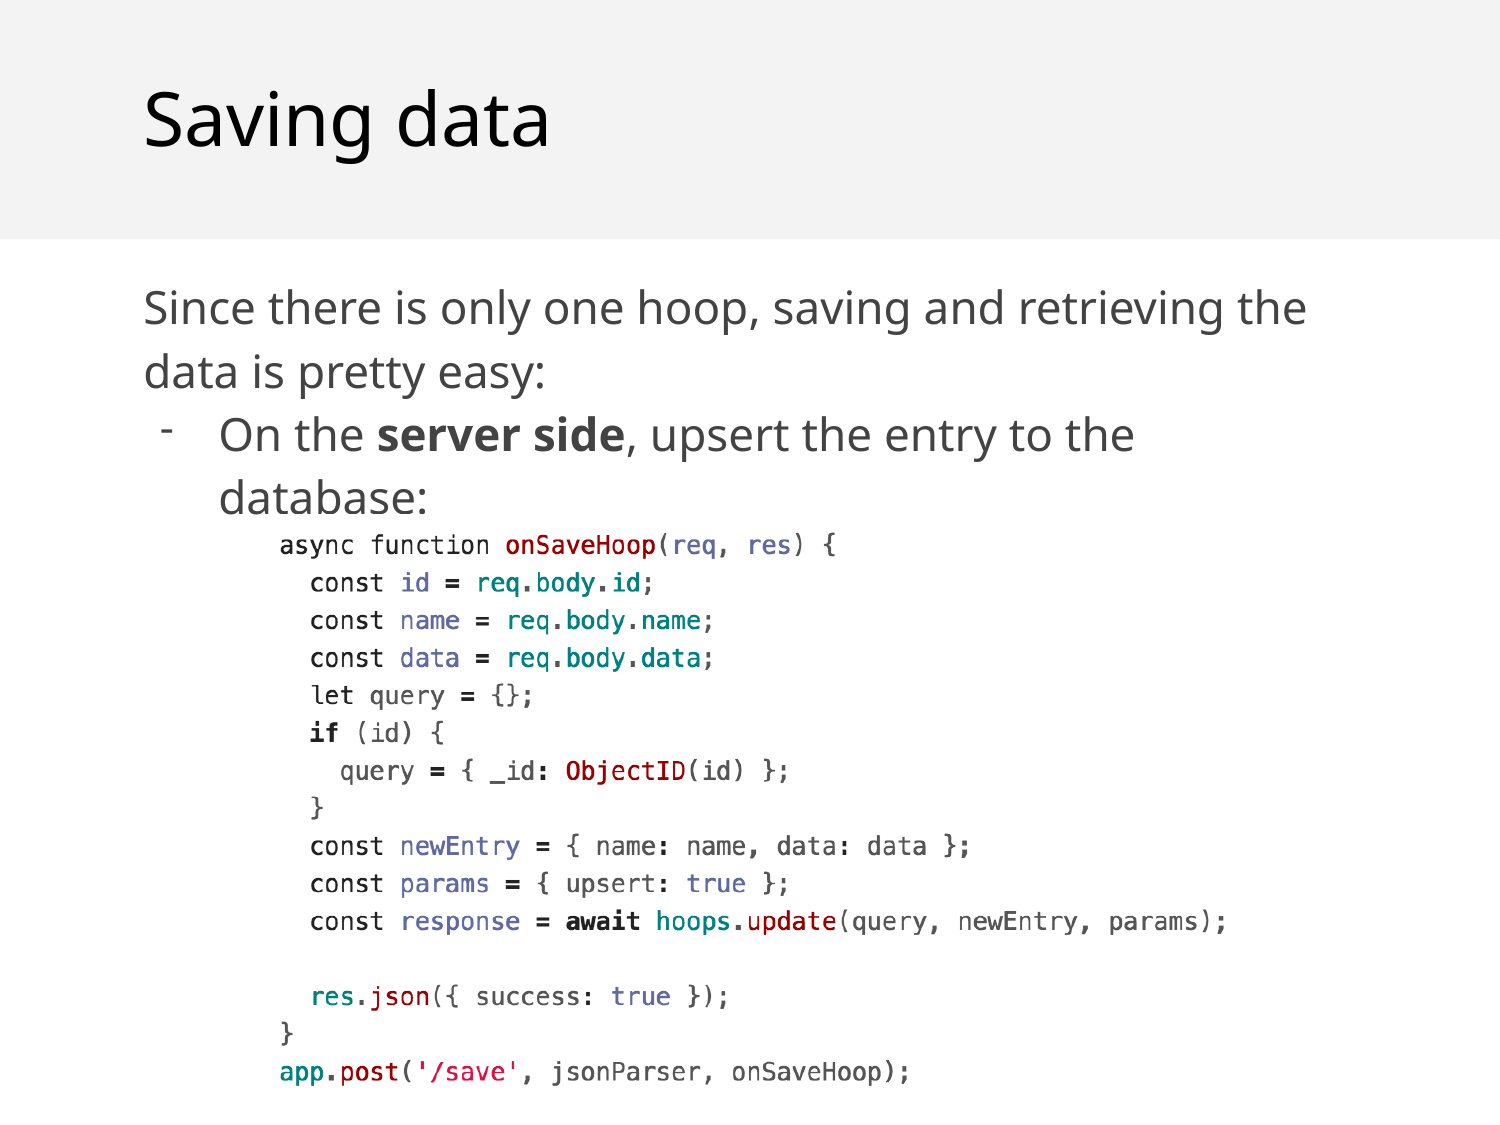

# Saving data
Since there is only one hoop, saving and retrieving the data is pretty easy:
On the server side, upsert the entry to the database: